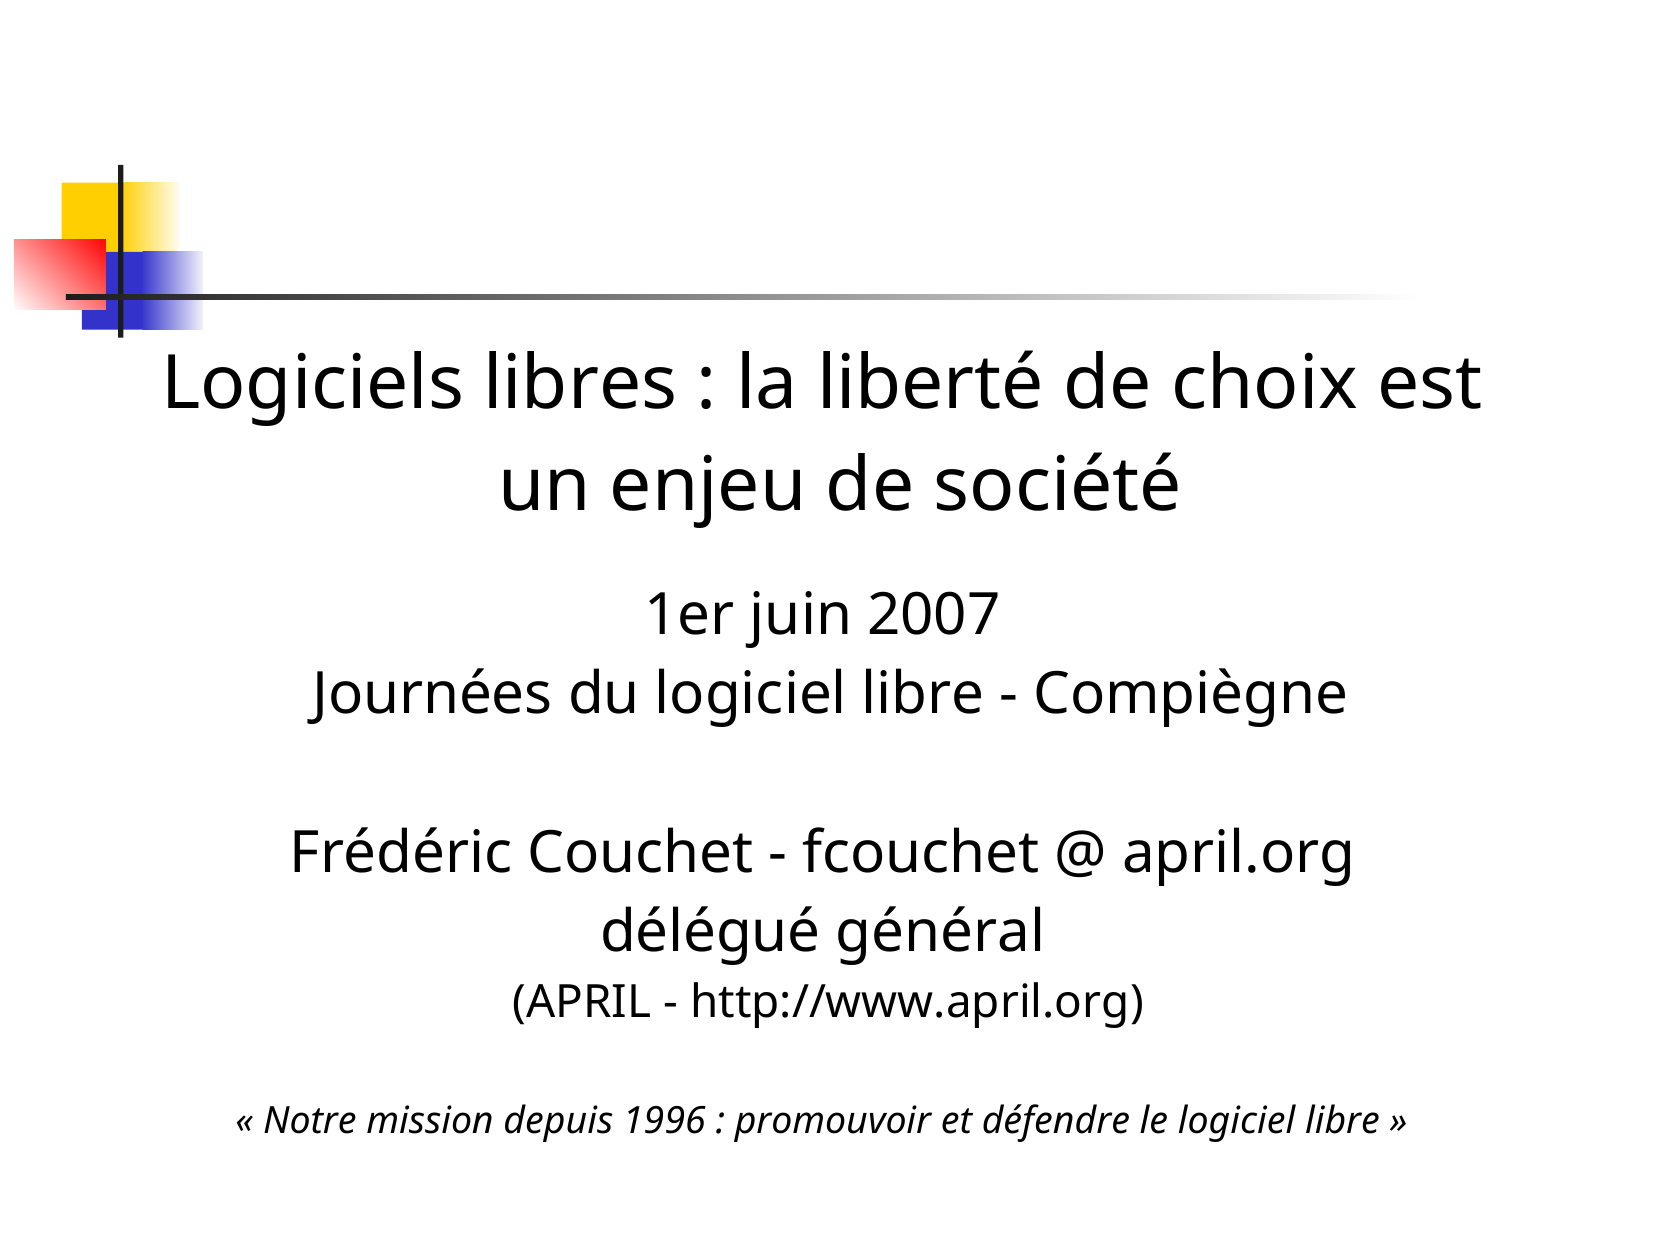

# Logiciels libres : la liberté de choix est un enjeu de société
1er juin 2007
 Journées du logiciel libre - Compiègne
Frédéric Couchet - fcouchet @ april.org
délégué général
 (APRIL - http://www.april.org)
« Notre mission depuis 1996 : promouvoir et défendre le logiciel libre »